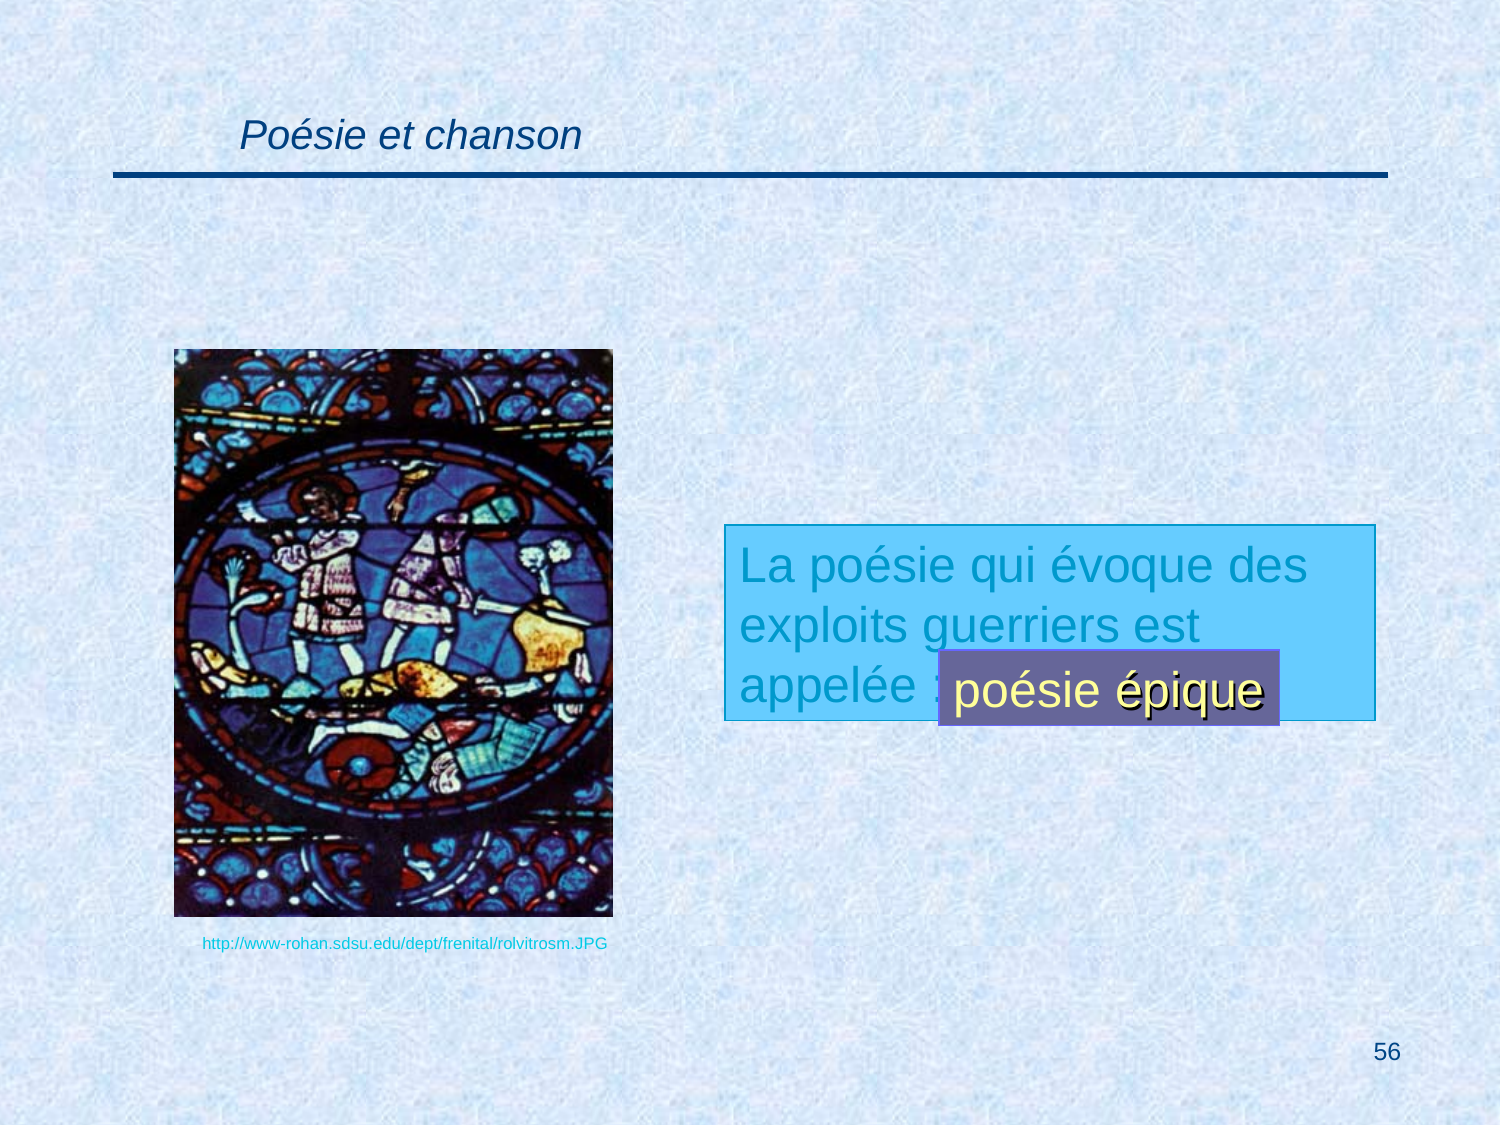

Poésie et chanson
http://www-rohan.sdsu.edu/dept/frenital/rolvitrosm.JPG
La poésie qui évoque des exploits guerriers est appelée : poésie
poésie épique
56